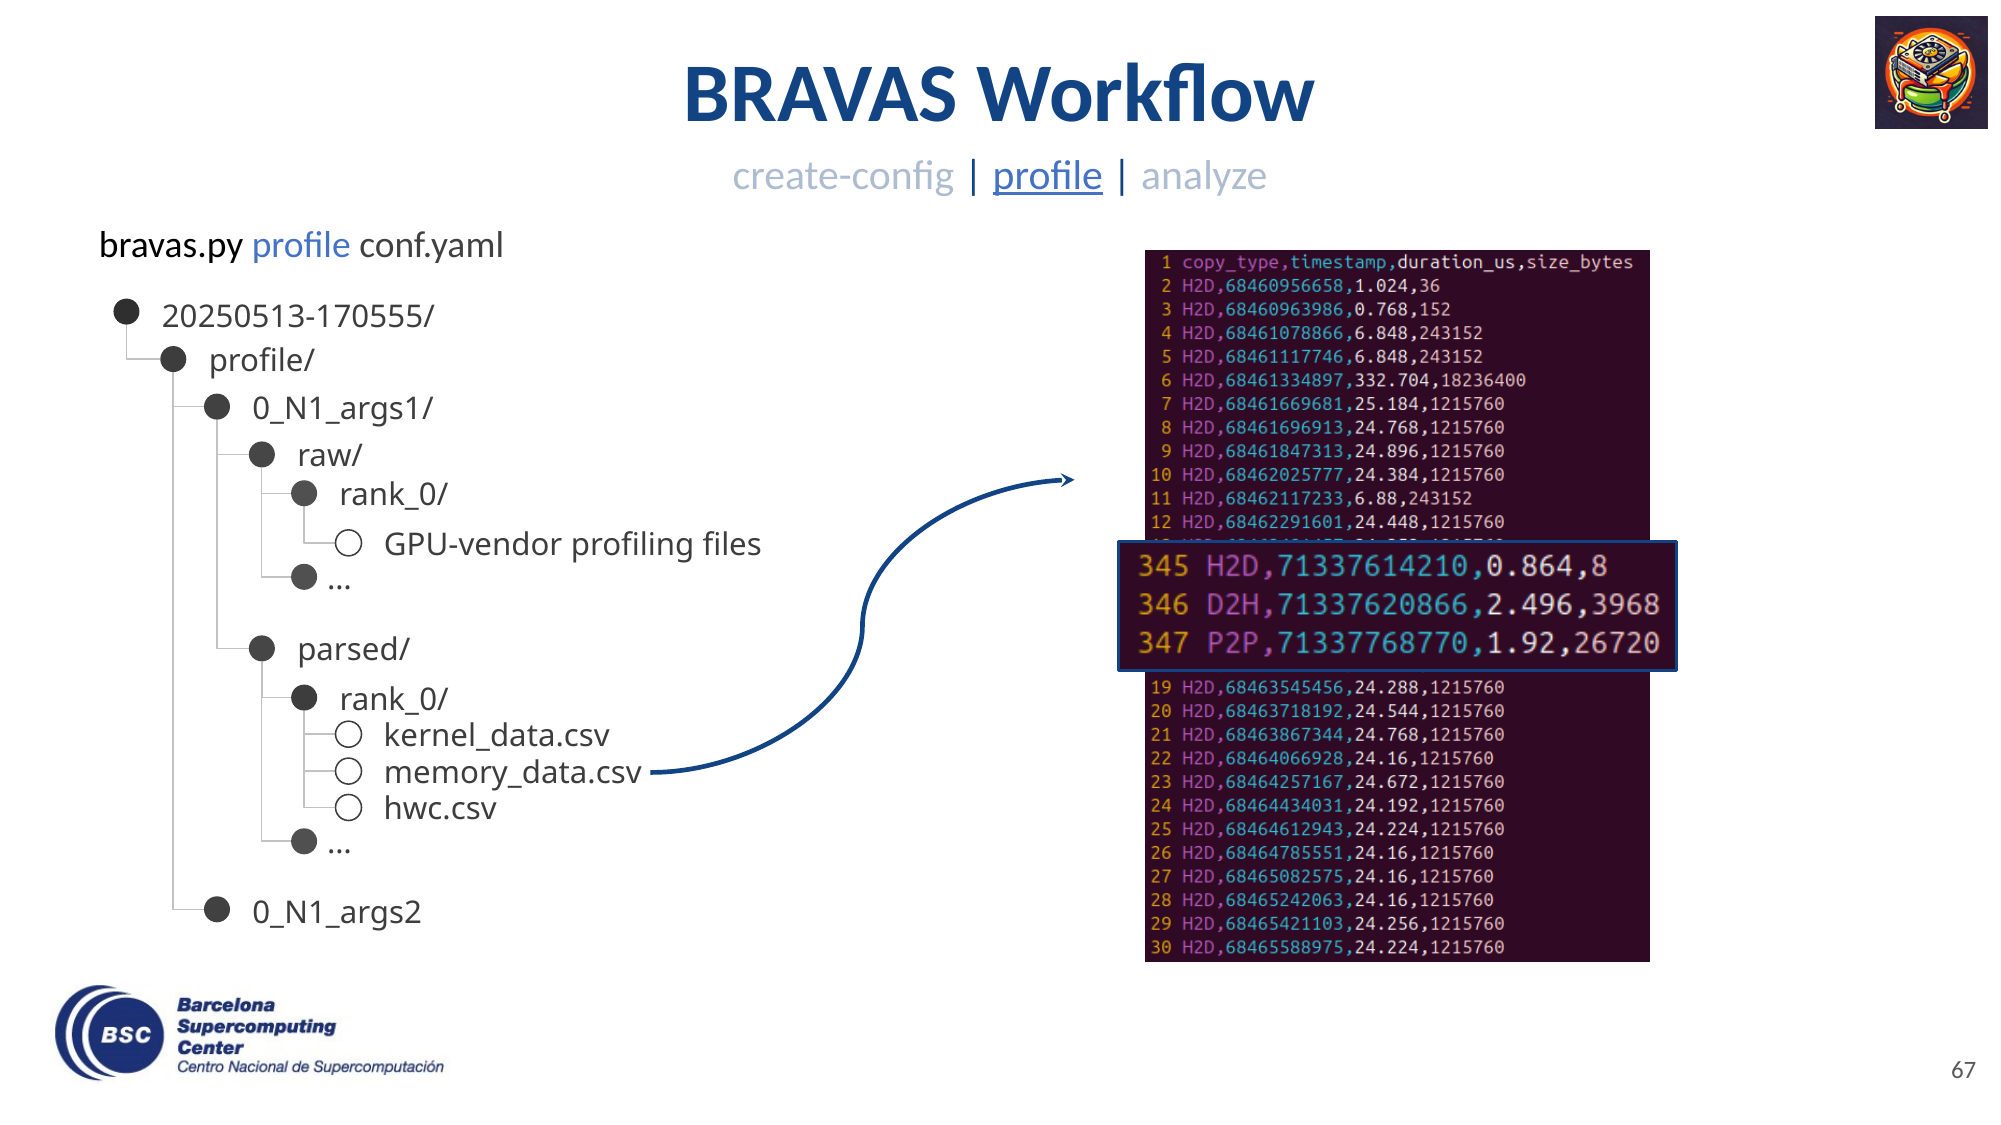

# BRAVAS Workflow
create-config | profile | analyze
bravas.py profile conf.yaml
20250513-170555/
profile/
0_N1_args1/
raw/
rank_0/
GPU-vendor profiling files
…
parsed/
rank_0/
kernel_data.csv
memory_data.csv
hwc.csv
…
0_N1_args2